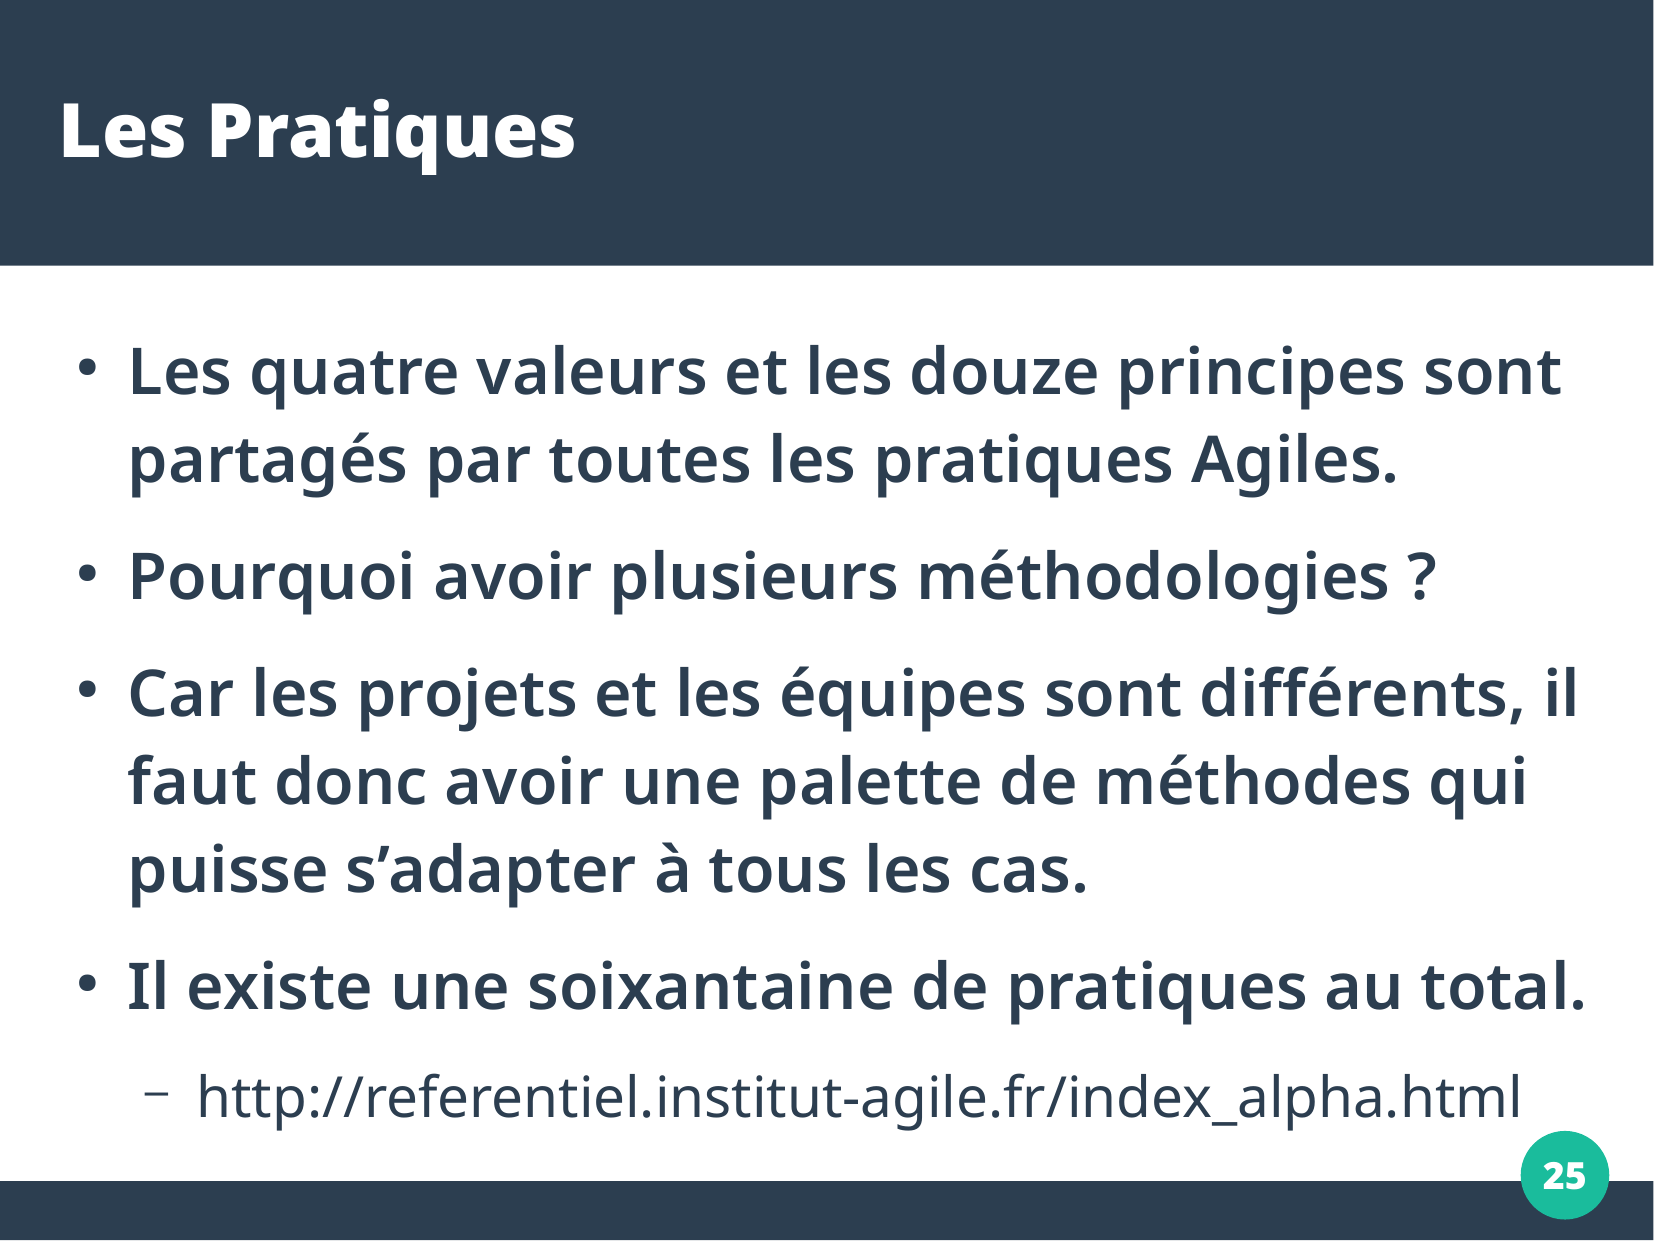

# Les Pratiques
Les quatre valeurs et les douze principes sont partagés par toutes les pratiques Agiles.
Pourquoi avoir plusieurs méthodologies ?
Car les projets et les équipes sont différents, il faut donc avoir une palette de méthodes qui puisse s’adapter à tous les cas.
Il existe une soixantaine de pratiques au total.
http://referentiel.institut-agile.fr/index_alpha.html
25